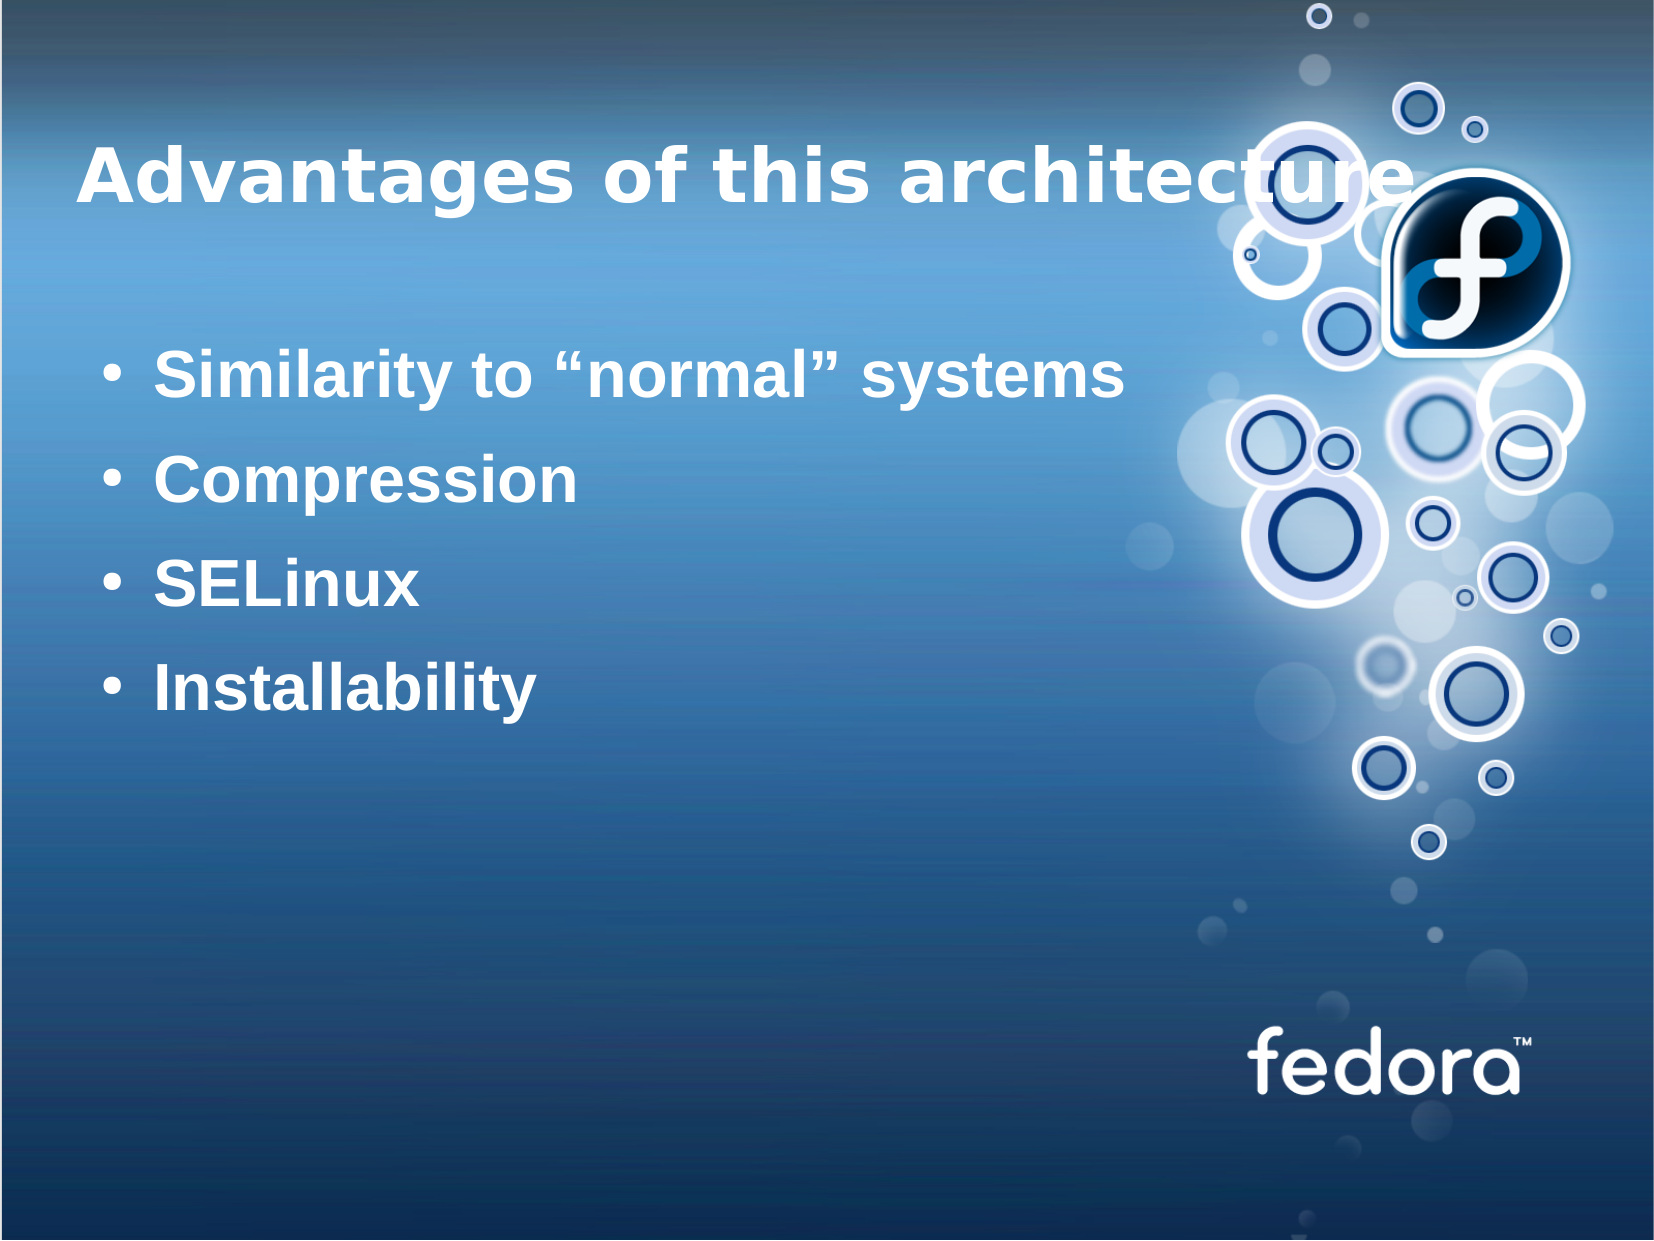

# Advantages of this architecture
Similarity to “normal” systems
Compression
SELinux
Installability